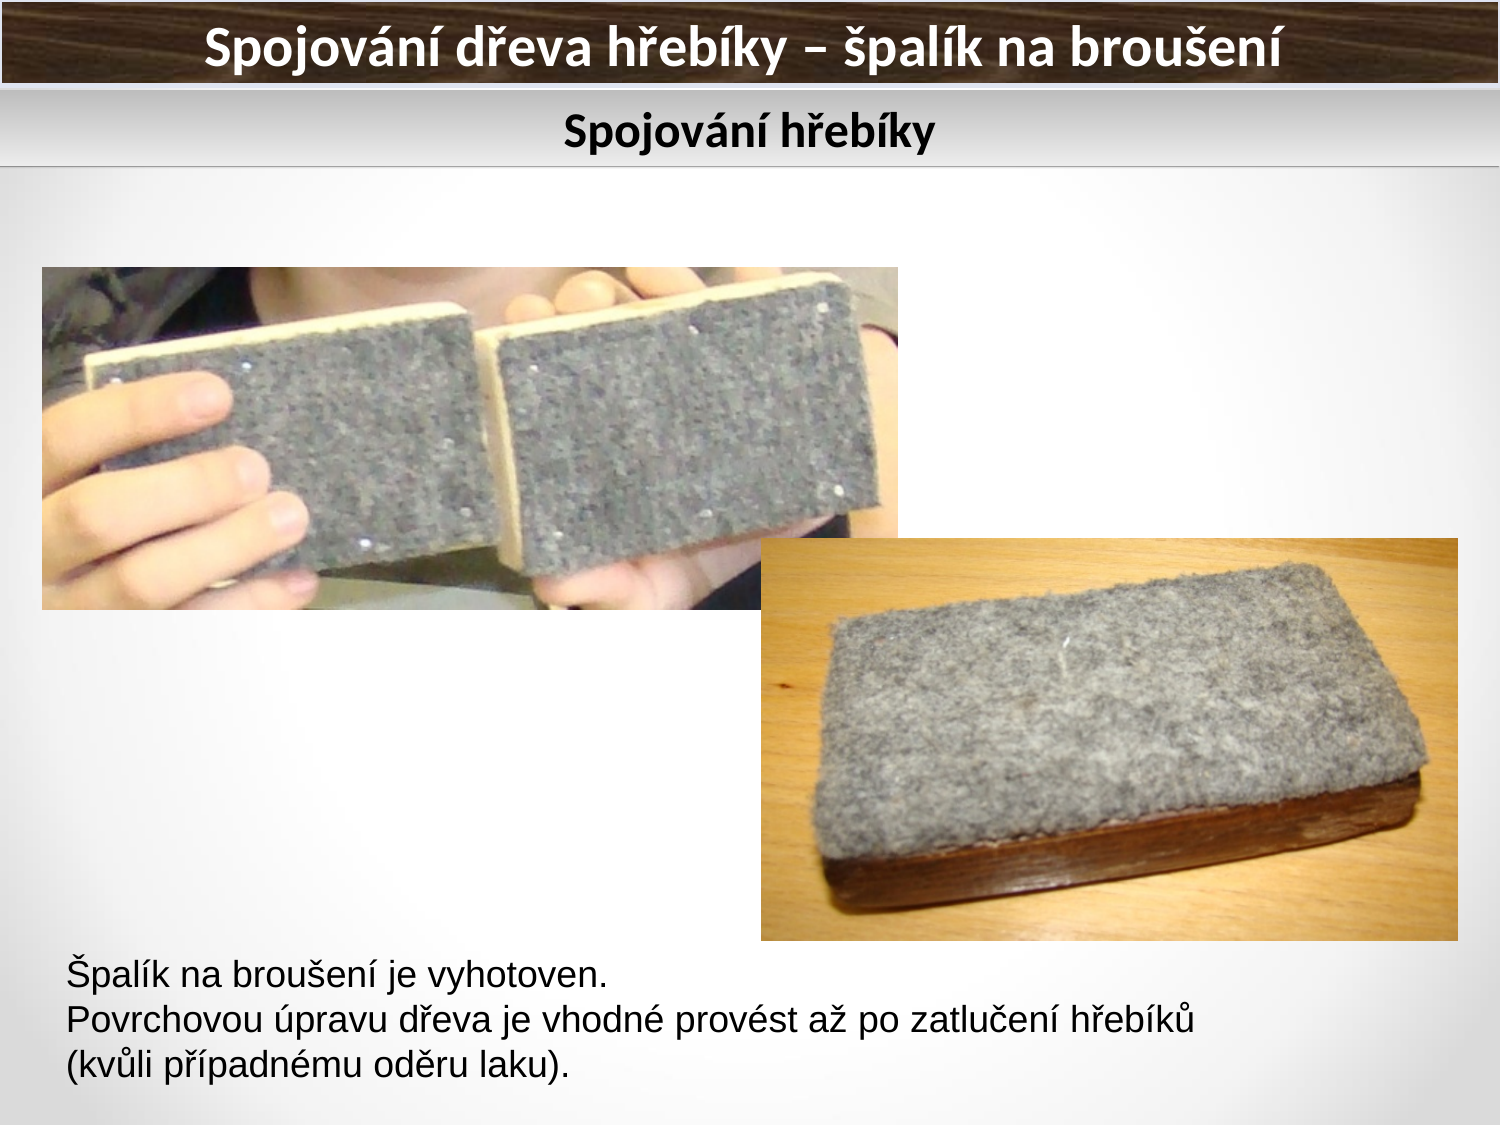

Spojování dřeva hřebíky – špalík na broušení
Spojování hřebíky
Špalík na broušení je vyhotoven.
Povrchovou úpravu dřeva je vhodné provést až po zatlučení hřebíků
(kvůli případnému oděru laku).